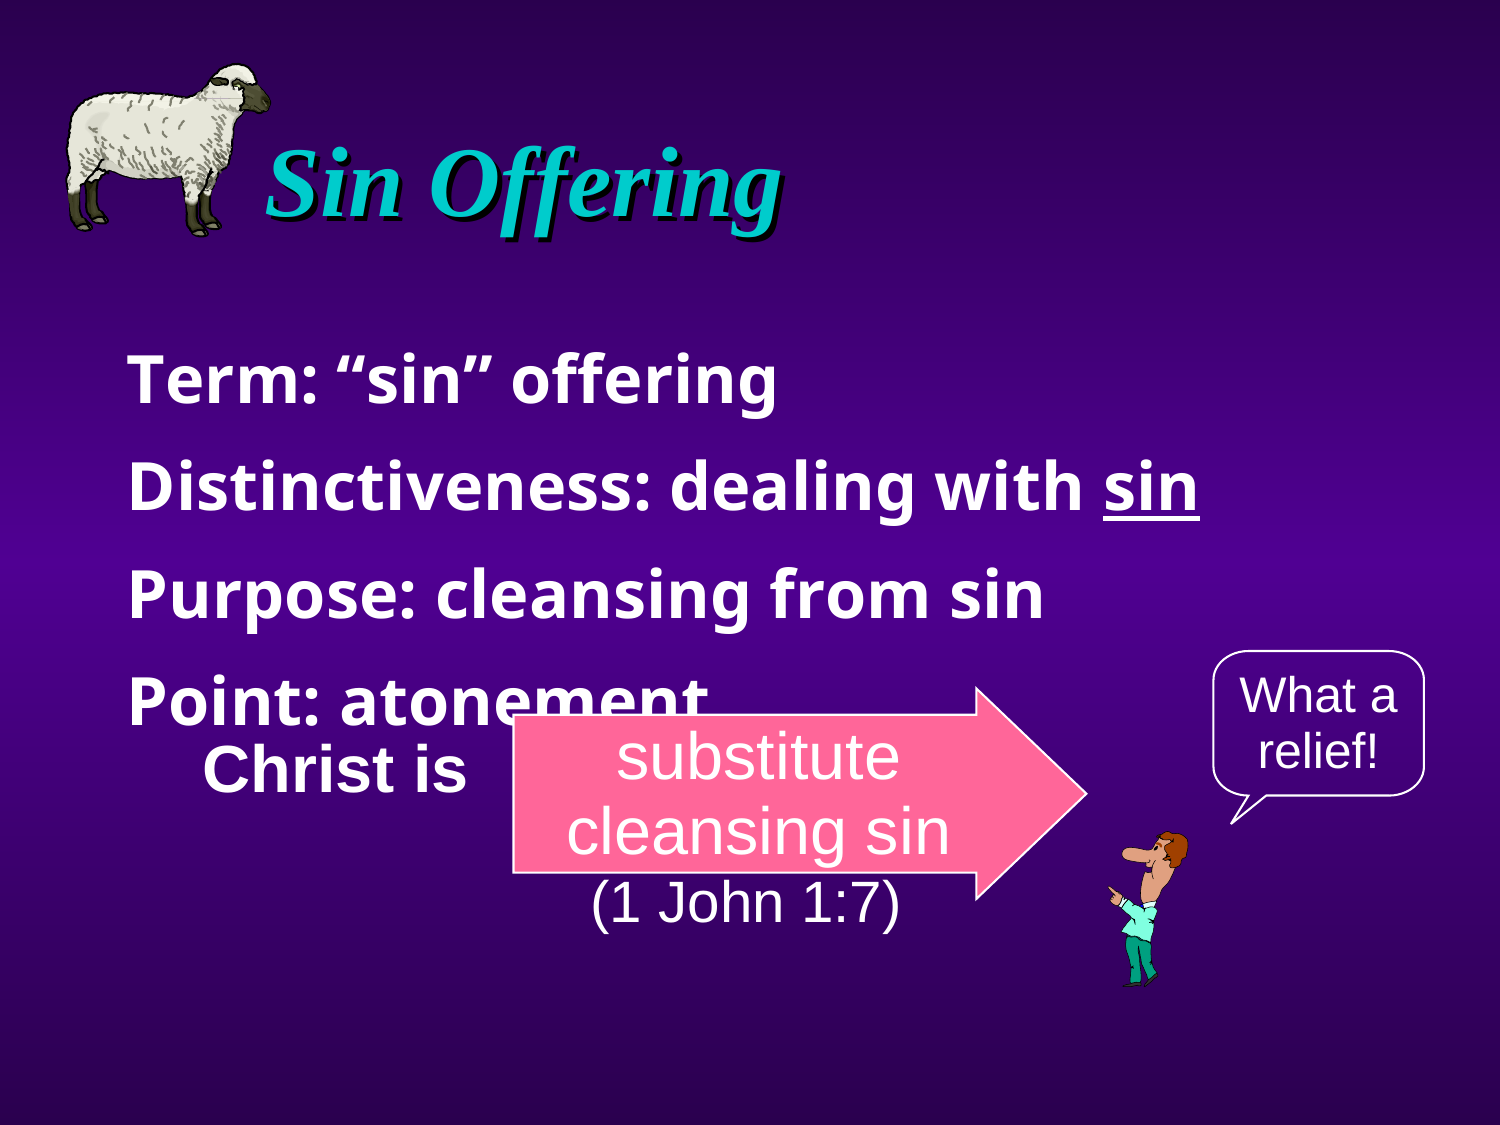

# Sin Offering
Term: “sin” offering
Distinctiveness: dealing with sin
Purpose: cleansing from sin
Point: atonement
What a
relief!
substitute
cleansing sin
Christ is
(1 John 1:7)